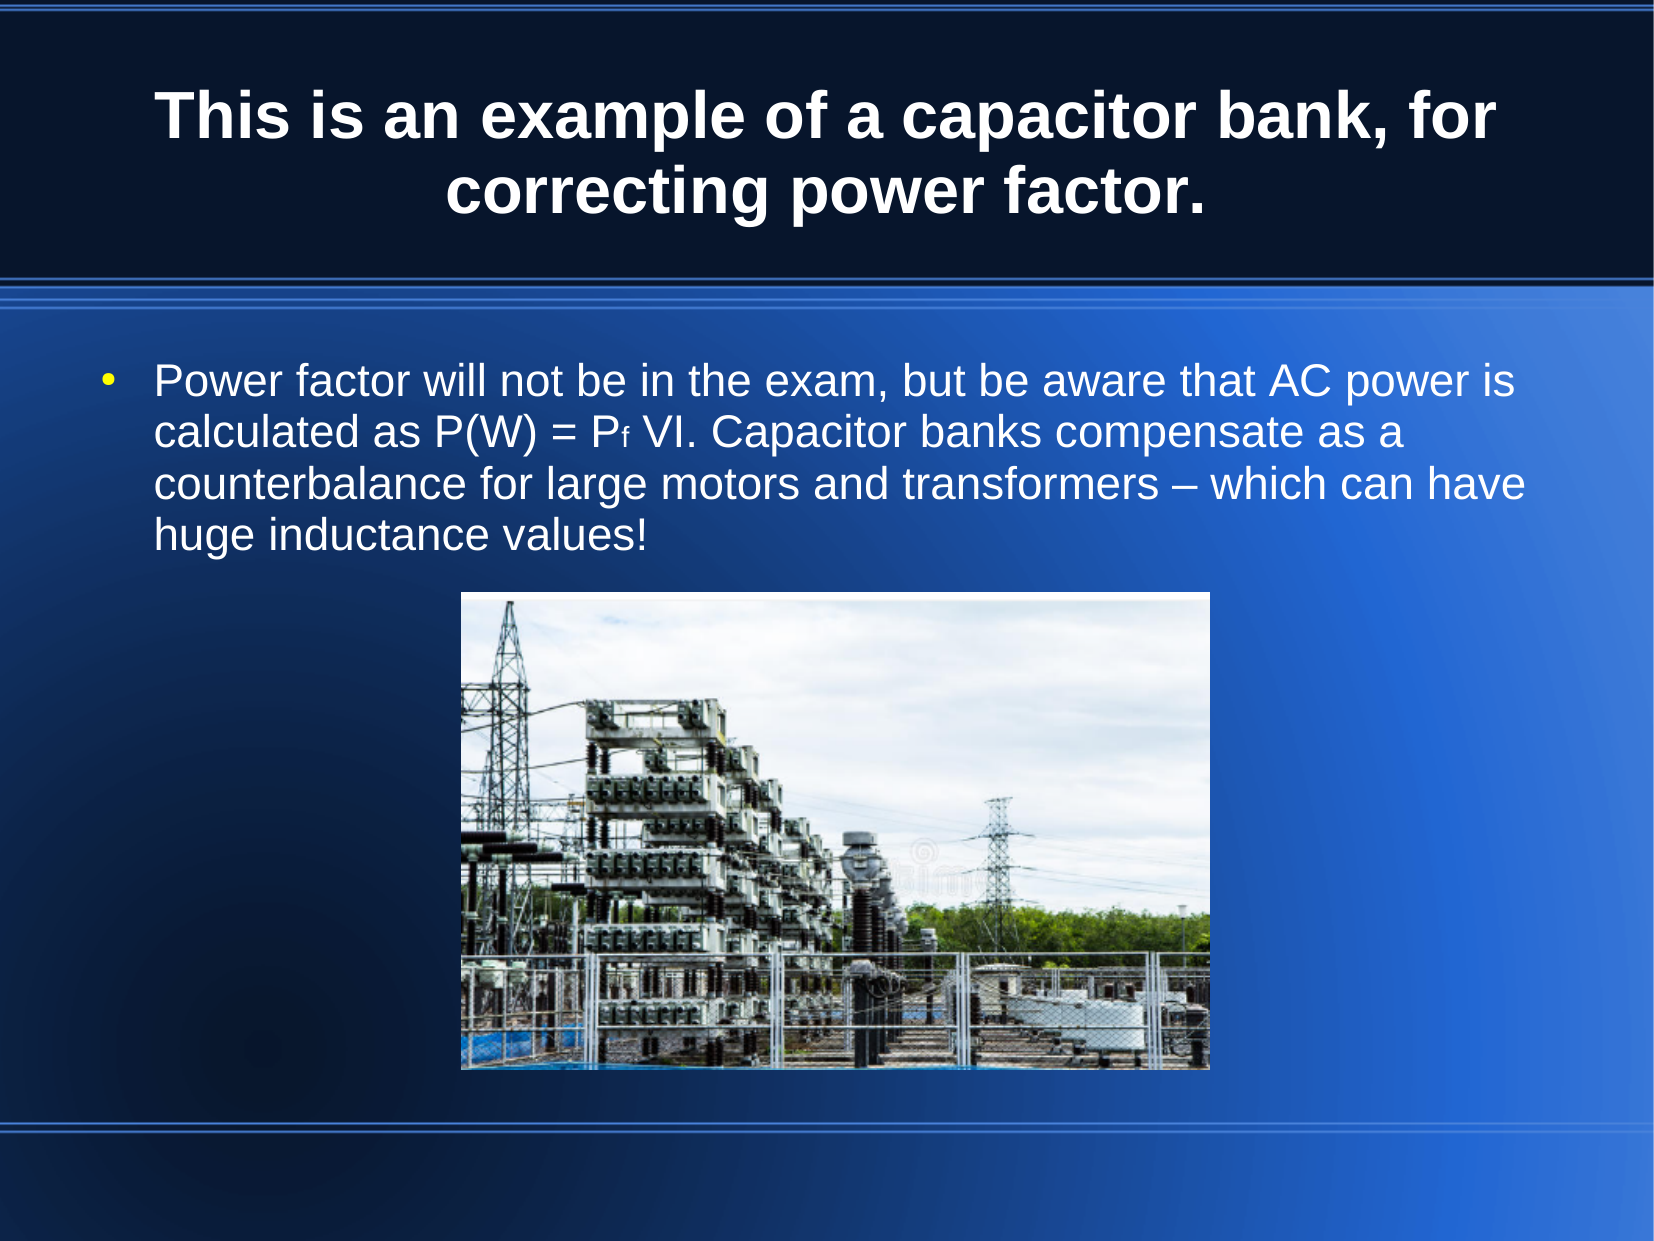

# This is an example of a capacitor bank, for correcting power factor.
Power factor will not be in the exam, but be aware that AC power is calculated as P(W) = Pf VI. Capacitor banks compensate as a counterbalance for large motors and transformers – which can have huge inductance values!